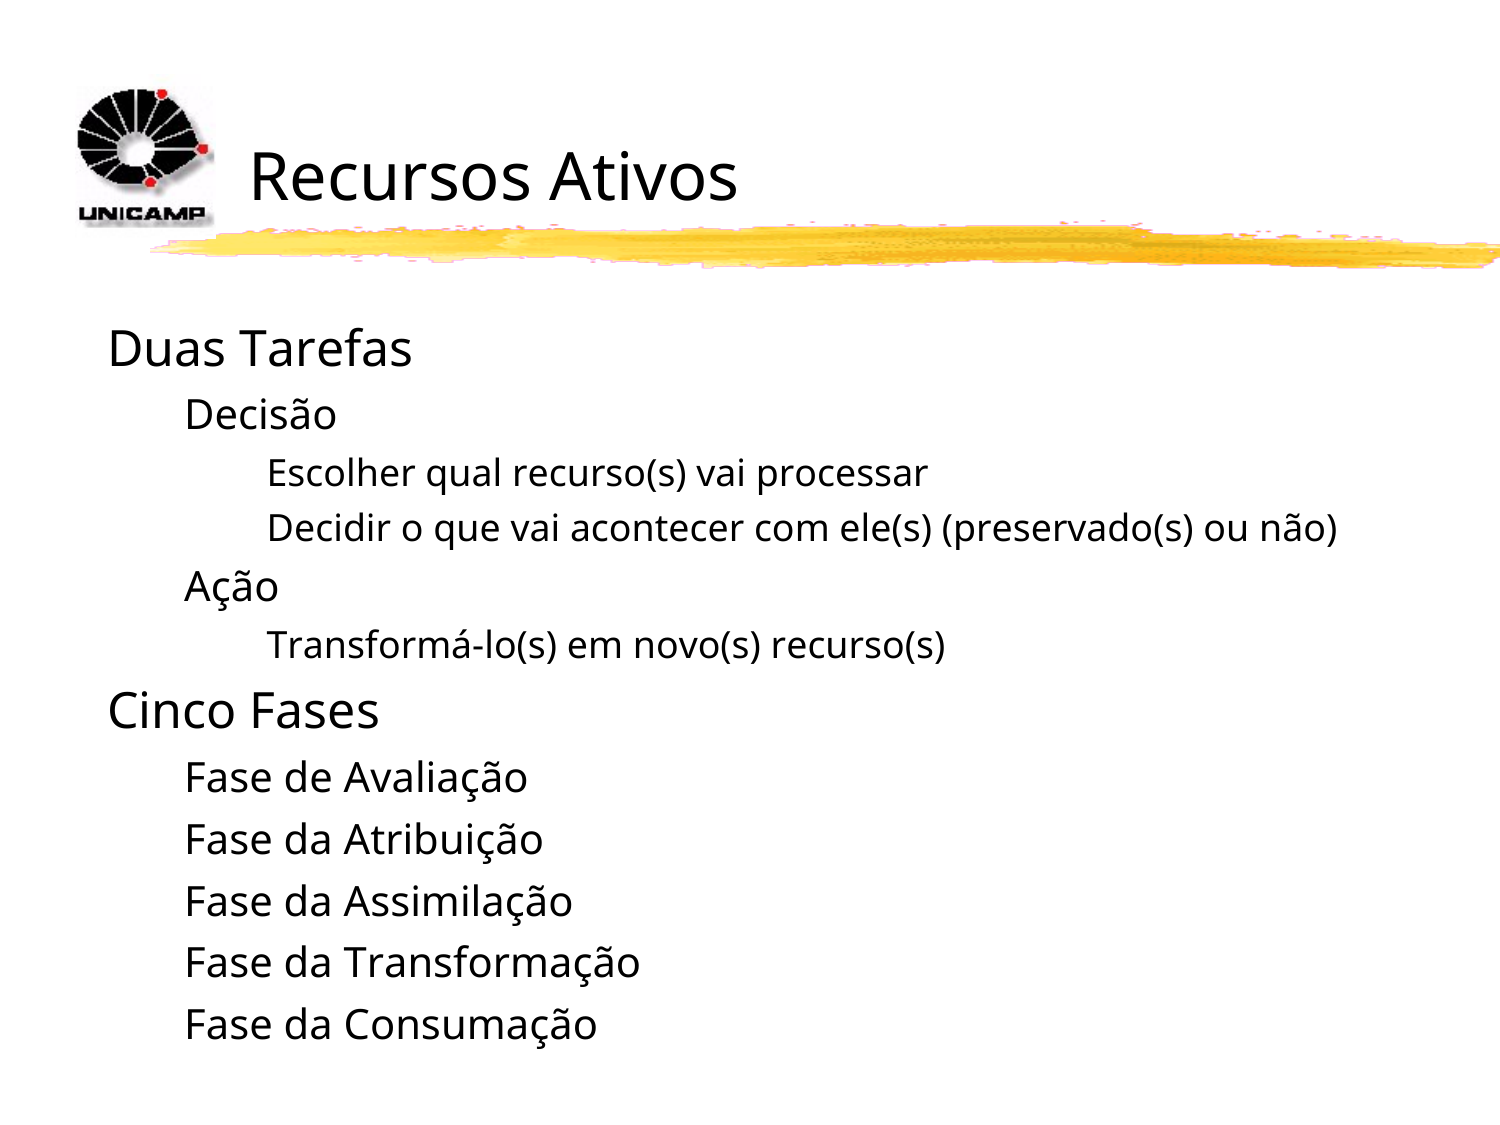

Recursos Ativos
# Duas Tarefas
Decisão
Escolher qual recurso(s) vai processar
Decidir o que vai acontecer com ele(s) (preservado(s) ou não)
Ação
Transformá-lo(s) em novo(s) recurso(s)
Cinco Fases
Fase de Avaliação
Fase da Atribuição
Fase da Assimilação
Fase da Transformação
Fase da Consumação